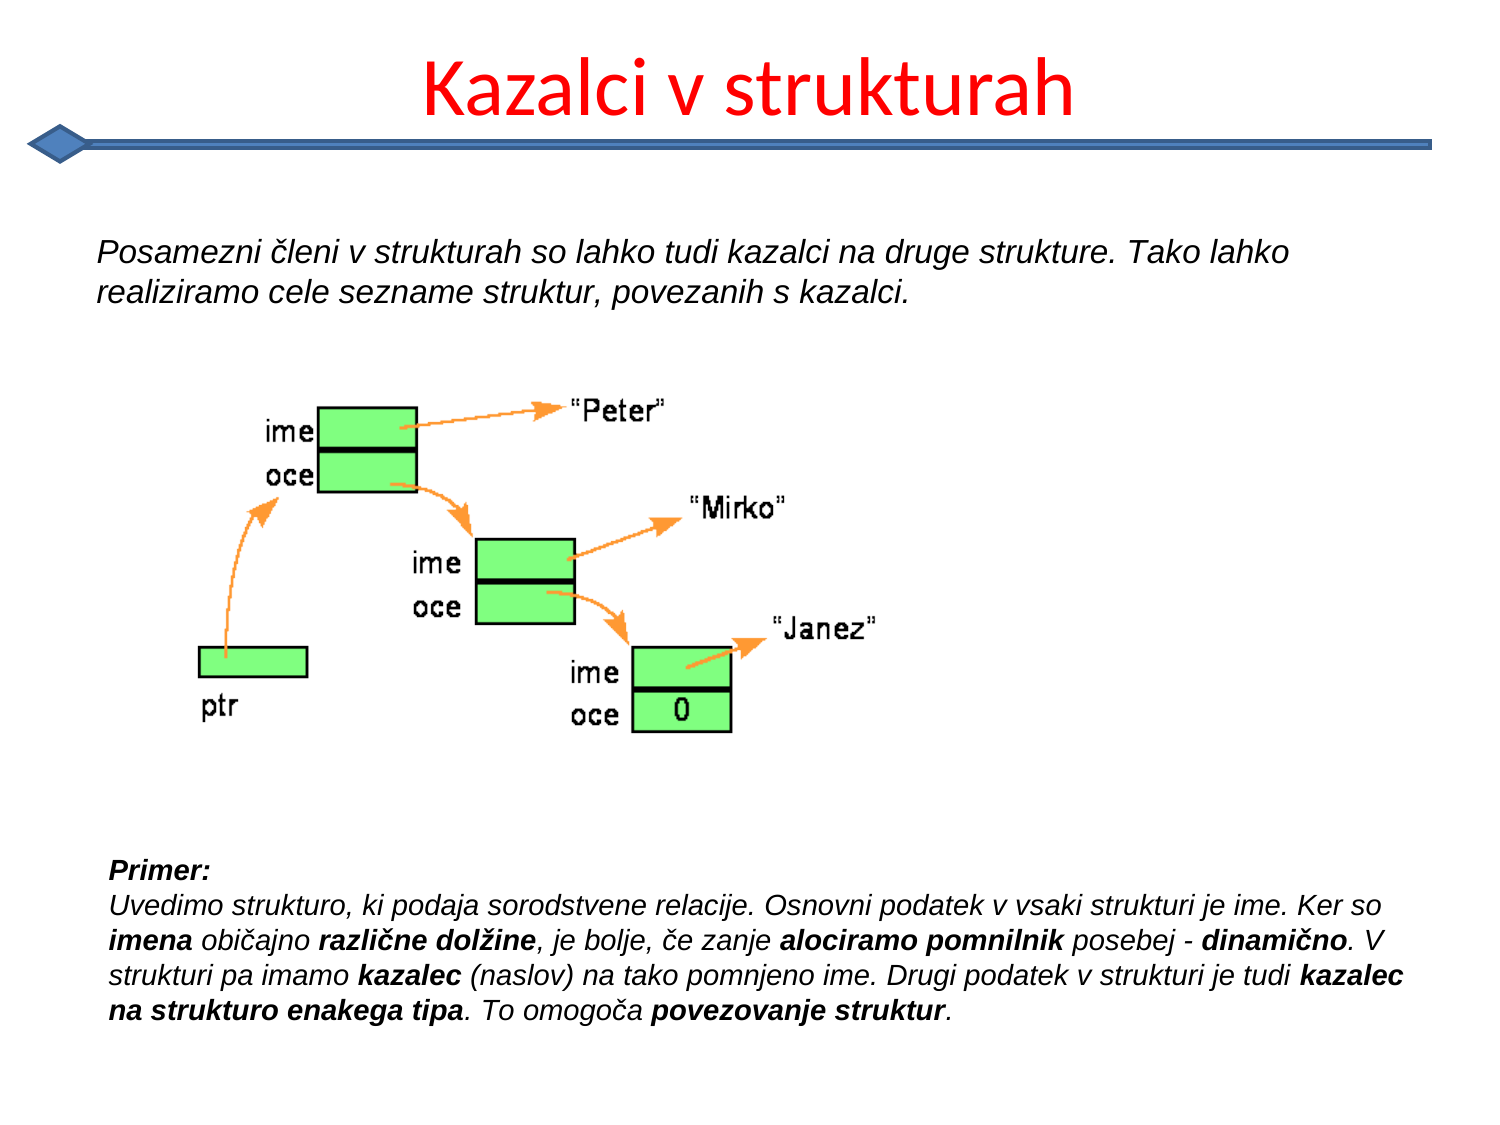

# Kazalci v strukturah
Posamezni členi v strukturah so lahko tudi kazalci na druge strukture. Tako lahko realiziramo cele sezname struktur, povezanih s kazalci.
Primer:
Uvedimo strukturo, ki podaja sorodstvene relacije. Osnovni podatek v vsaki strukturi je ime. Ker so imena običajno različne dolžine, je bolje, če zanje alociramo pomnilnik posebej - dinamično. V strukturi pa imamo kazalec (naslov) na tako pomnjeno ime. Drugi podatek v strukturi je tudi kazalec na strukturo enakega tipa. To omogoča povezovanje struktur.